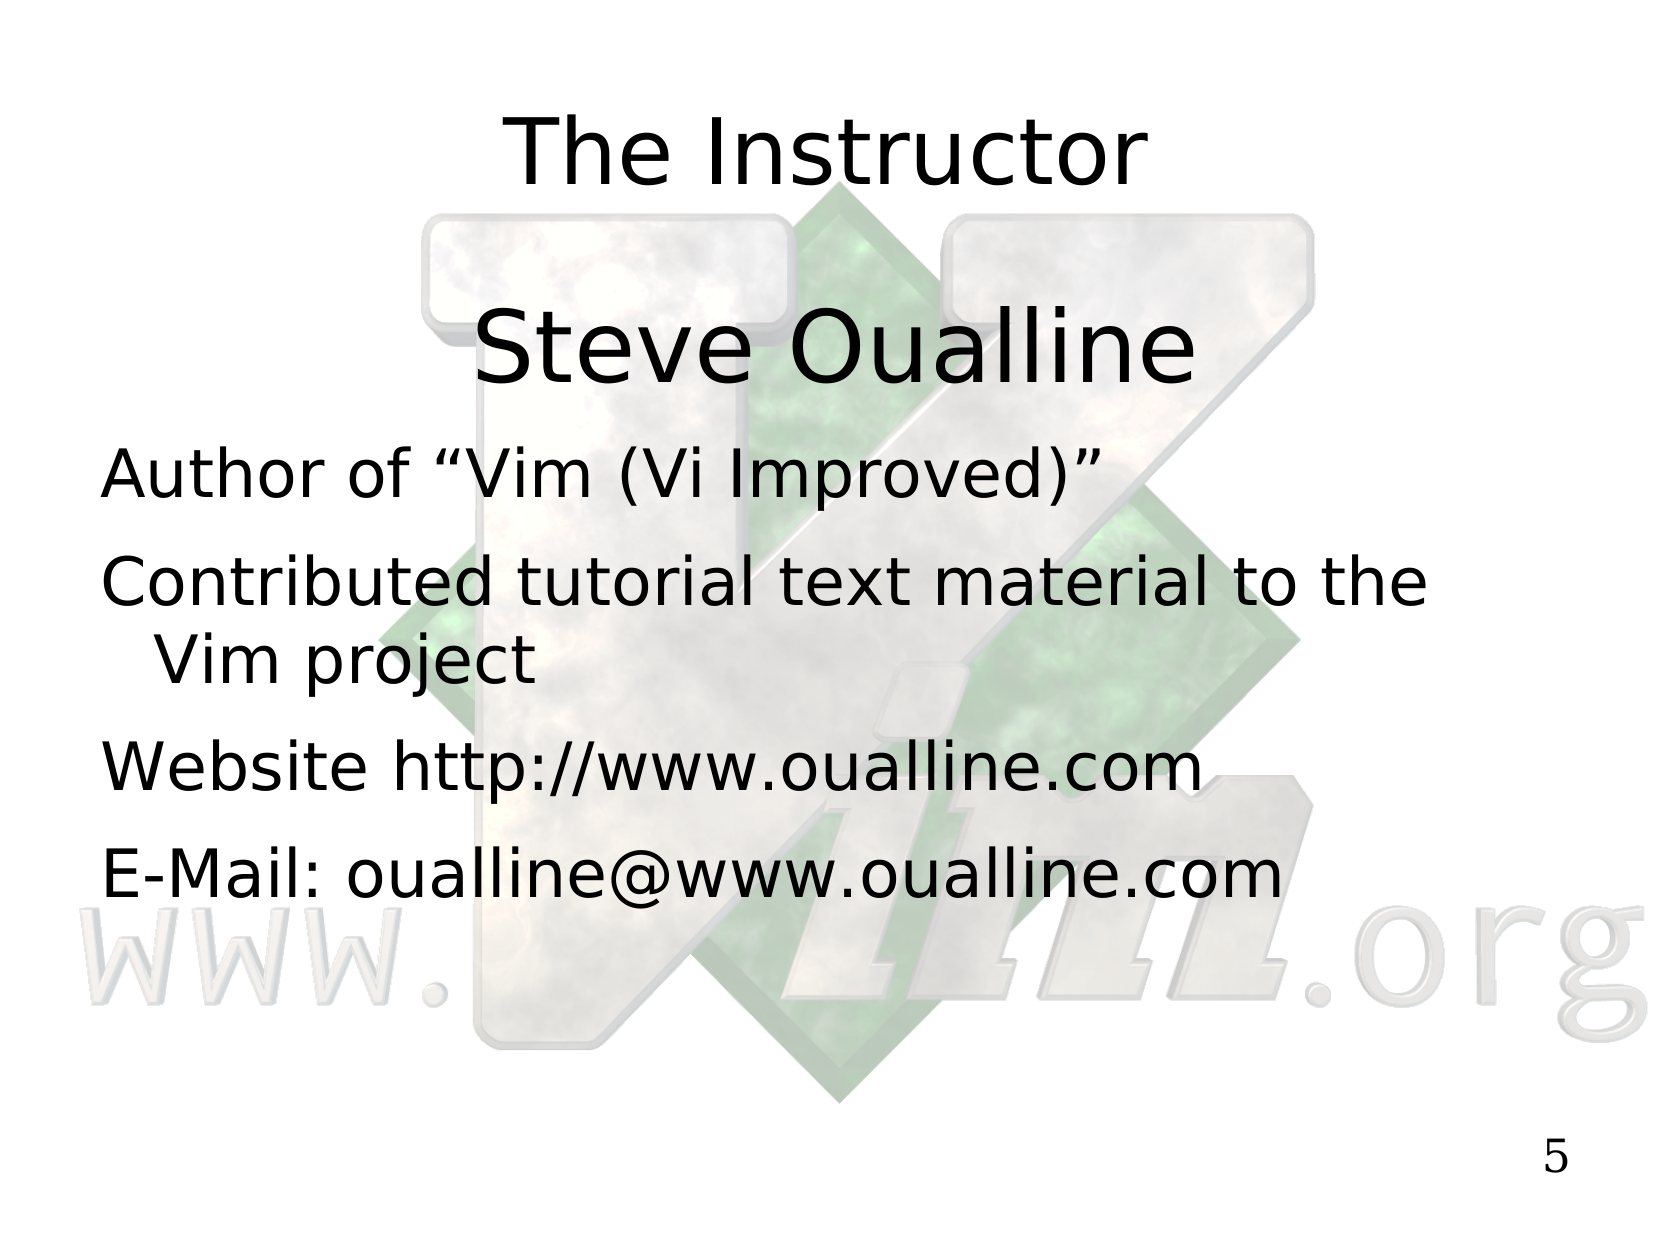

# The Instructor
Steve Oualline
Author of “Vim (Vi Improved)”
Contributed tutorial text material to the Vim project
Website http://www.oualline.com
E-Mail: oualline@www.oualline.com
5